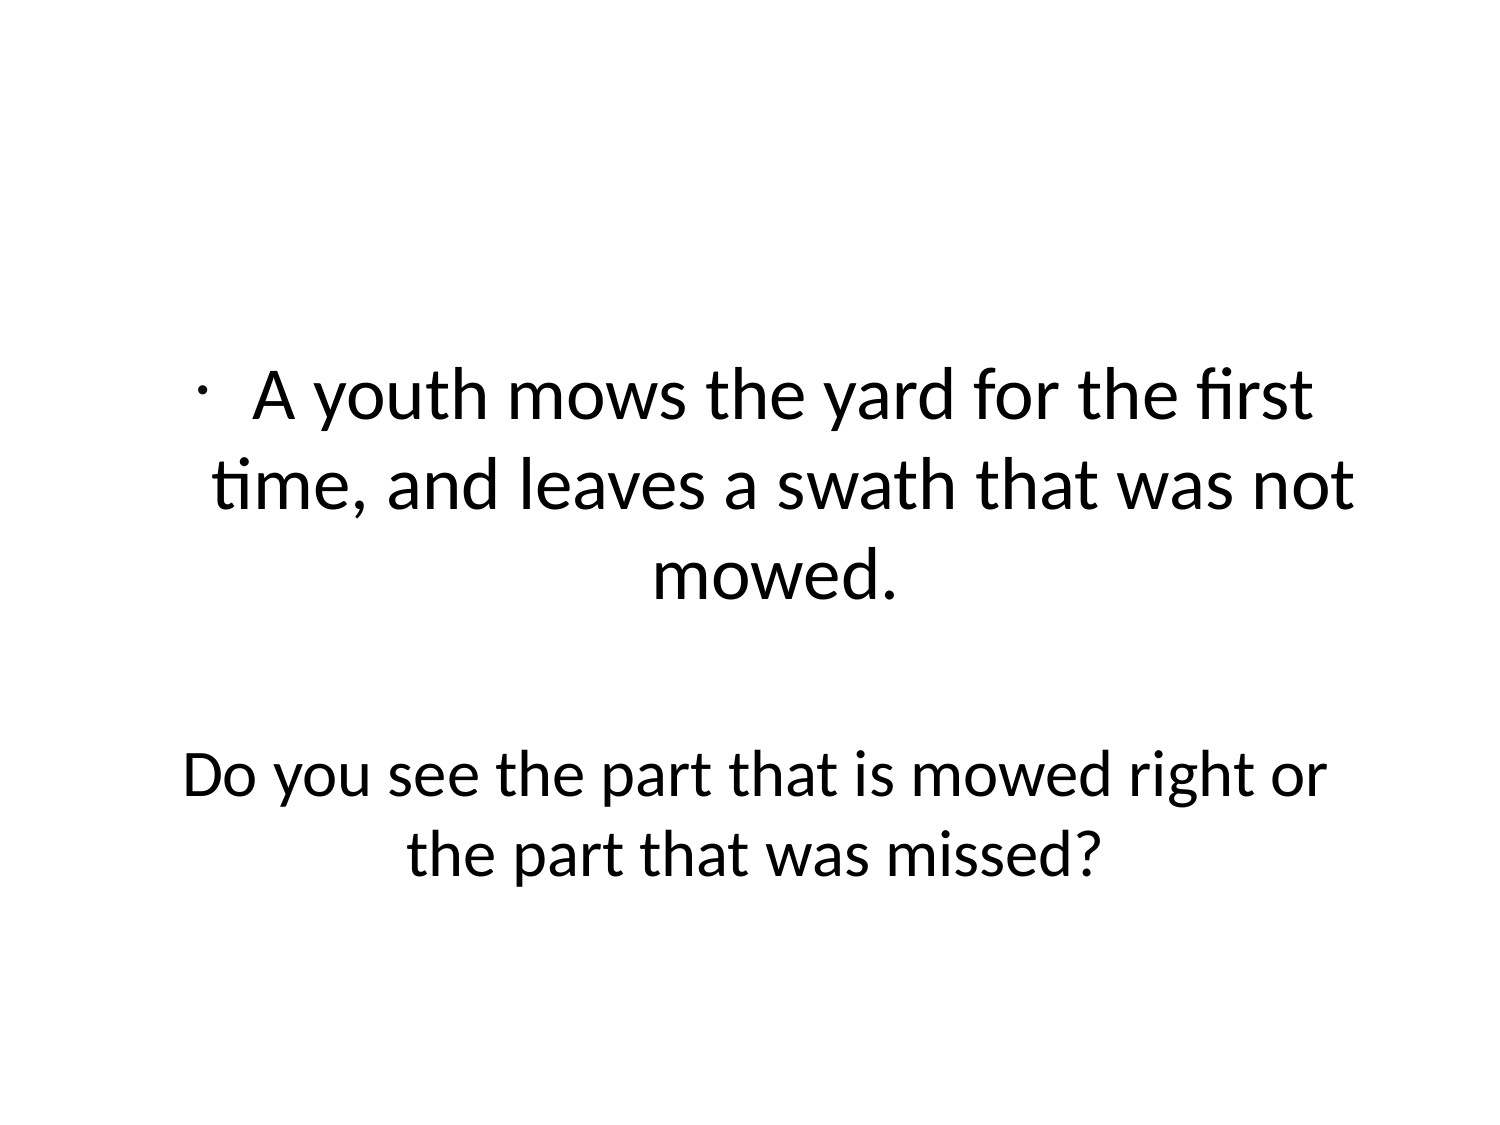

A youth mows the yard for the first time, and leaves a swath that was not mowed.
# Do you see the part that is mowed right or the part that was missed?